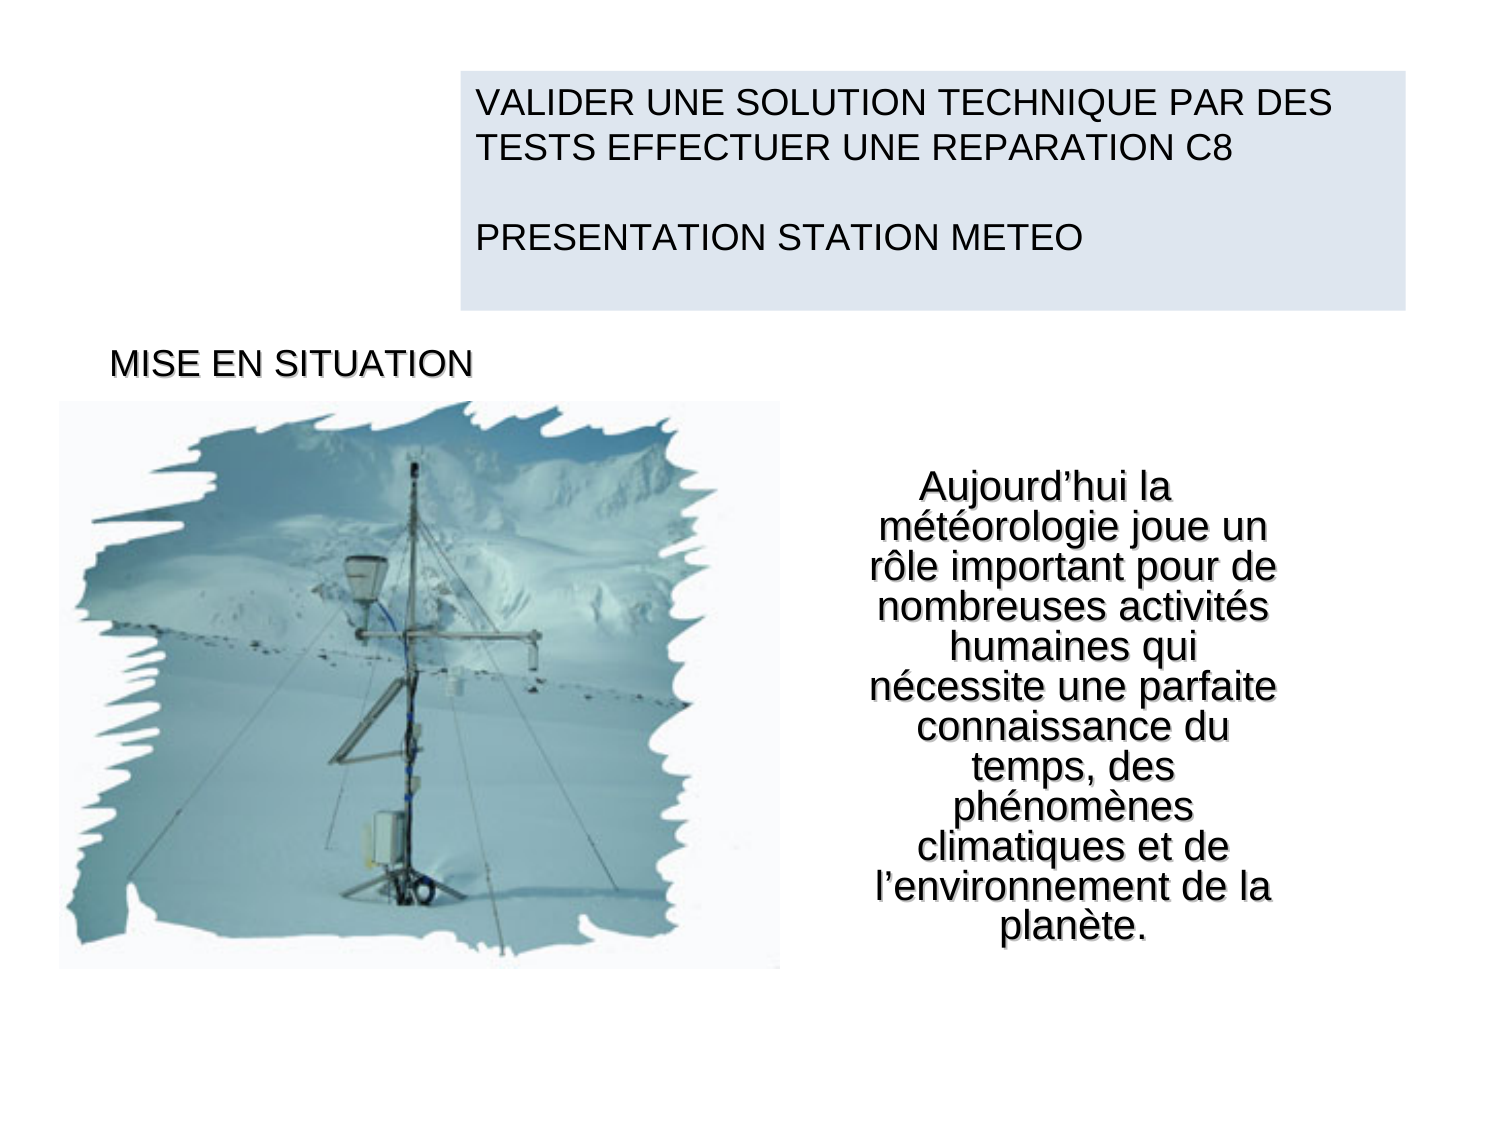

VALIDER UNE SOLUTION TECHNIQUE PAR DES TESTS EFFECTUER UNE REPARATION C8
PRESENTATION STATION METEO
MISE EN SITUATION
# Aujourd’hui la météorologie joue un rôle important pour de nombreuses activités humaines qui nécessite une parfaite connaissance du temps, des phénomènes climatiques et de l’environnement de la planète.